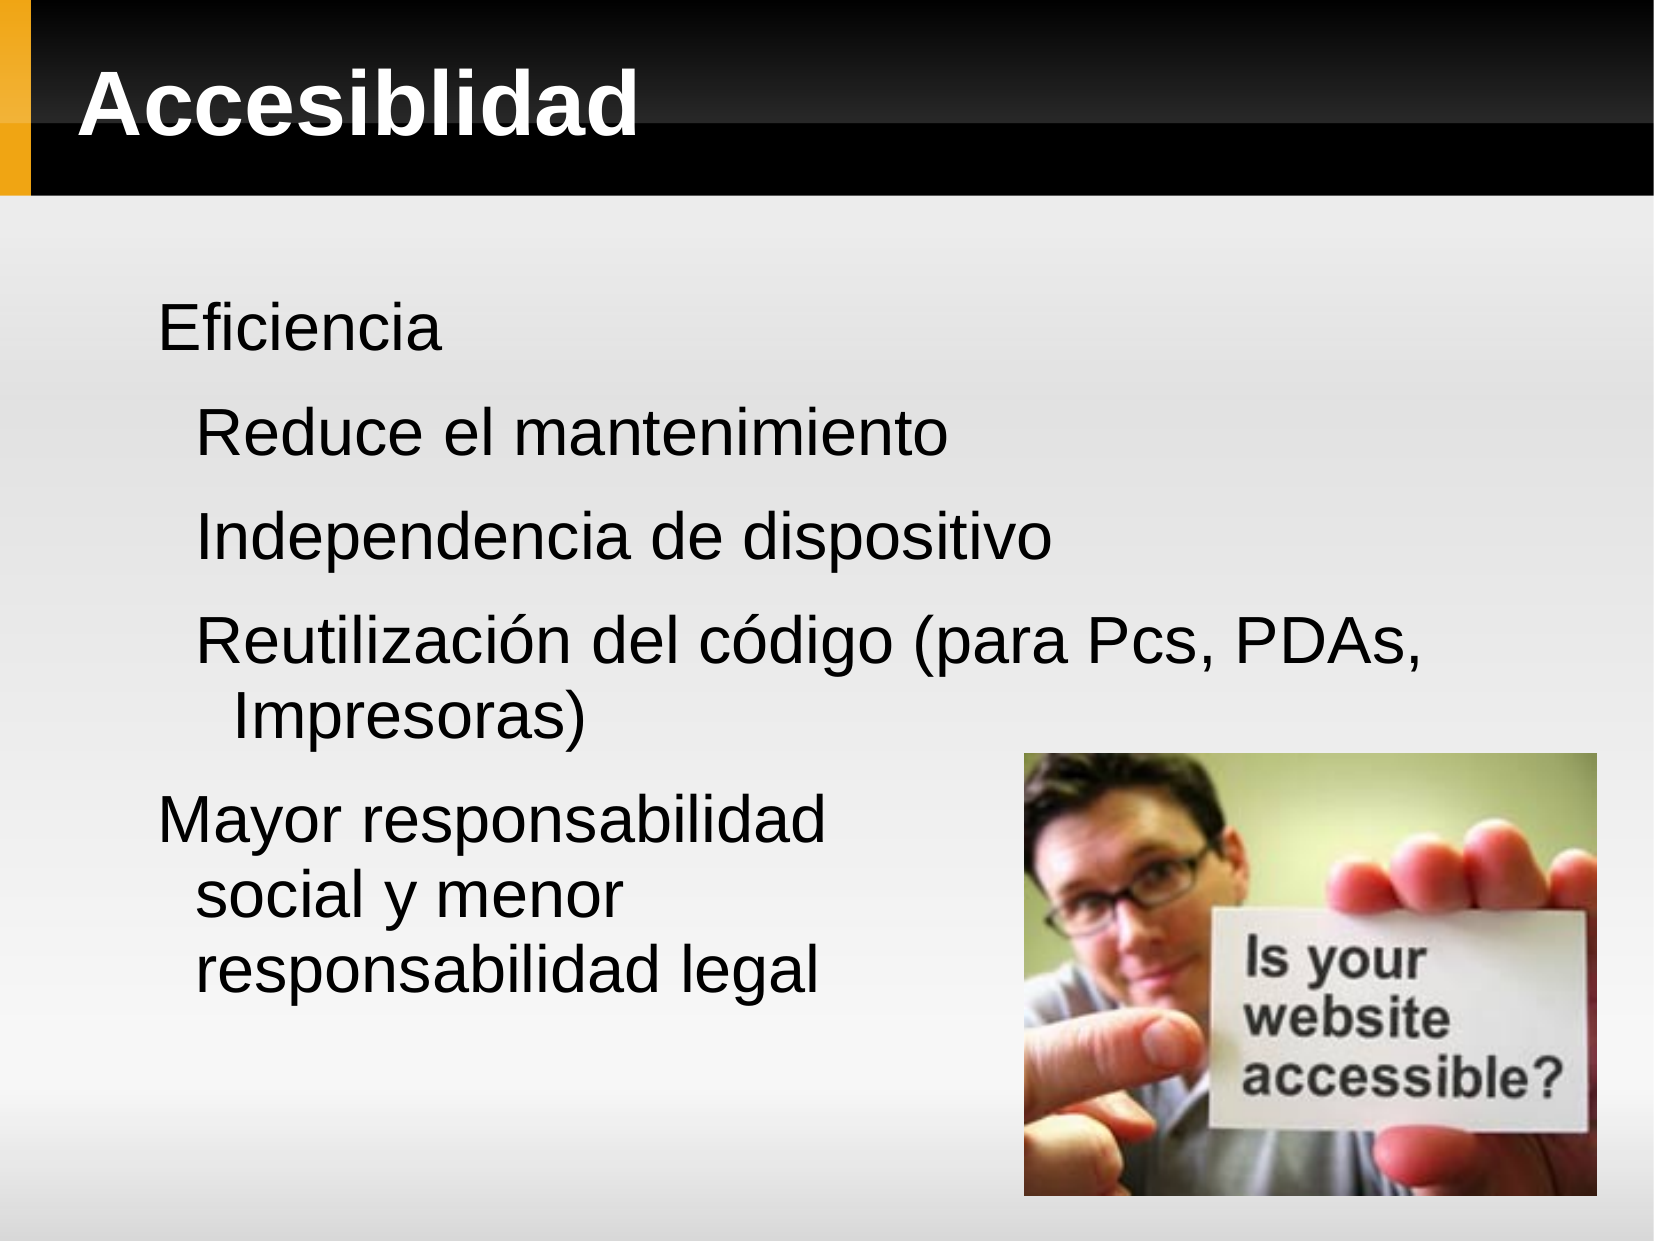

# Accesiblidad
Eficiencia
Reduce el mantenimiento
Independencia de dispositivo
Reutilización del código (para Pcs, PDAs, Impresoras)
Mayor responsabilidad
social y menor
responsabilidad legal